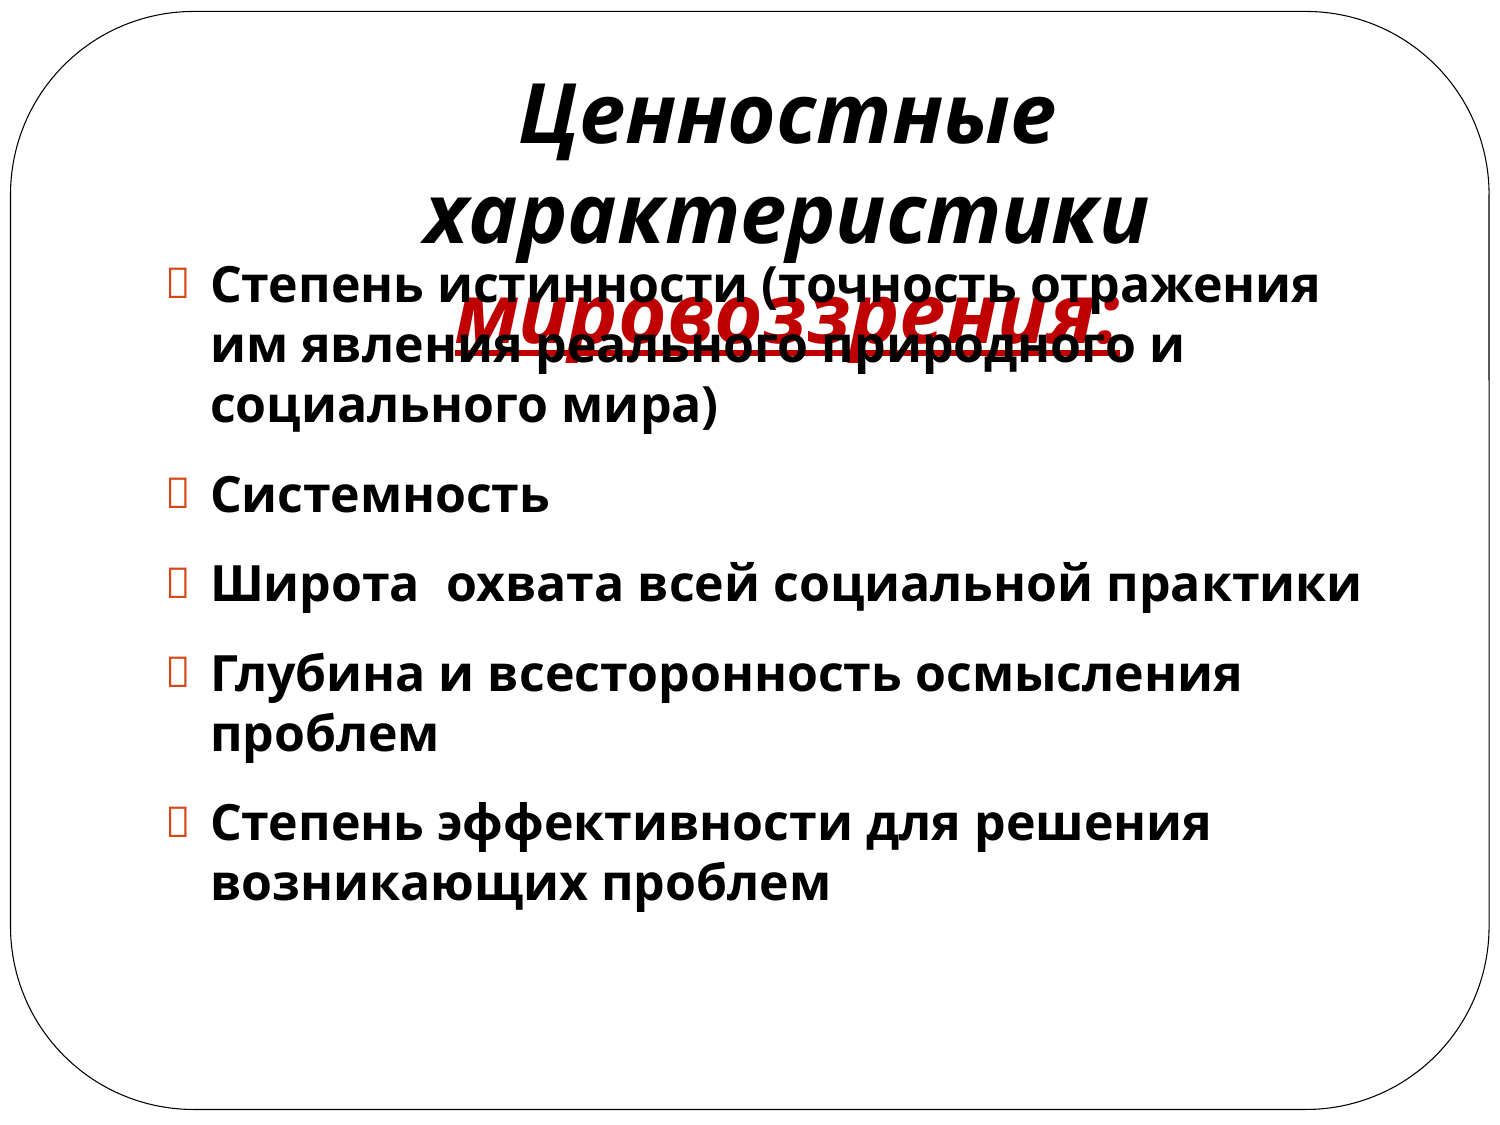

# Ценностные характеристики мировоззрения:
Степень истинности (точность отражения им явления реального природного и социального мира)
Системность
Широта охвата всей социальной практики
Глубина и всесторонность осмысления проблем
Степень эффективности для решения возникающих проблем